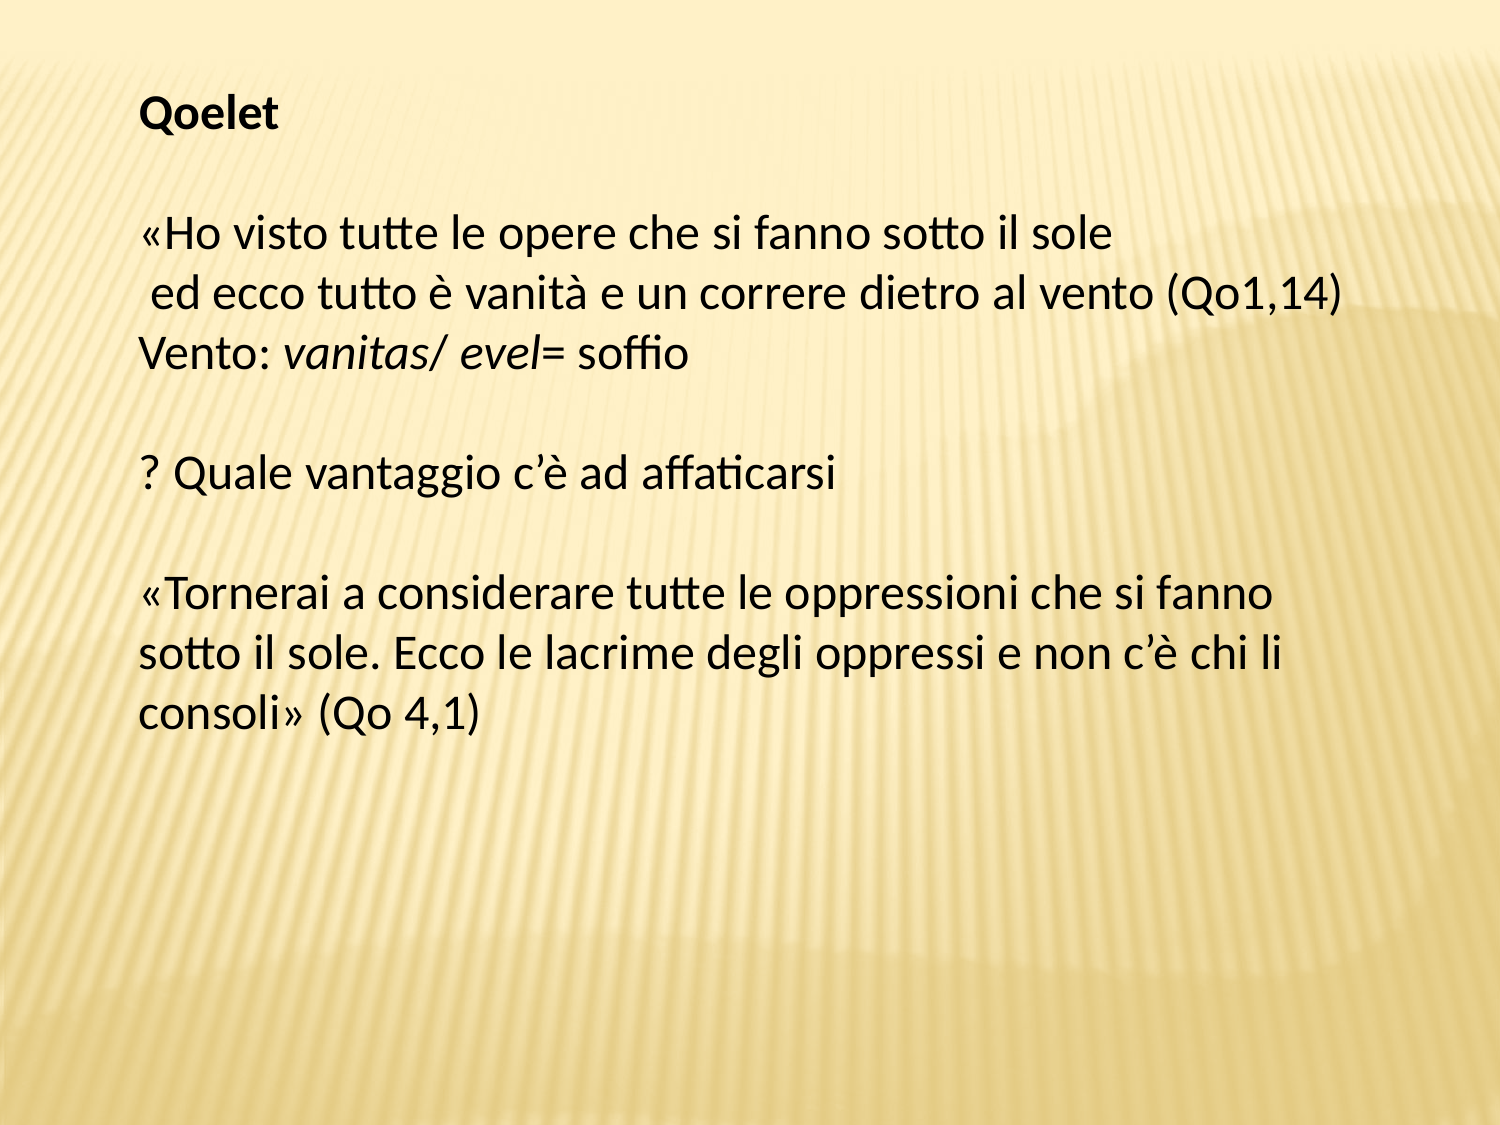

Qoelet
«Ho visto tutte le opere che si fanno sotto il sole
 ed ecco tutto è vanità e un correre dietro al vento (Qo1,14)
Vento: vanitas/ evel= soffio
? Quale vantaggio c’è ad affaticarsi
«Tornerai a considerare tutte le oppressioni che si fanno sotto il sole. Ecco le lacrime degli oppressi e non c’è chi li consoli» (Qo 4,1)